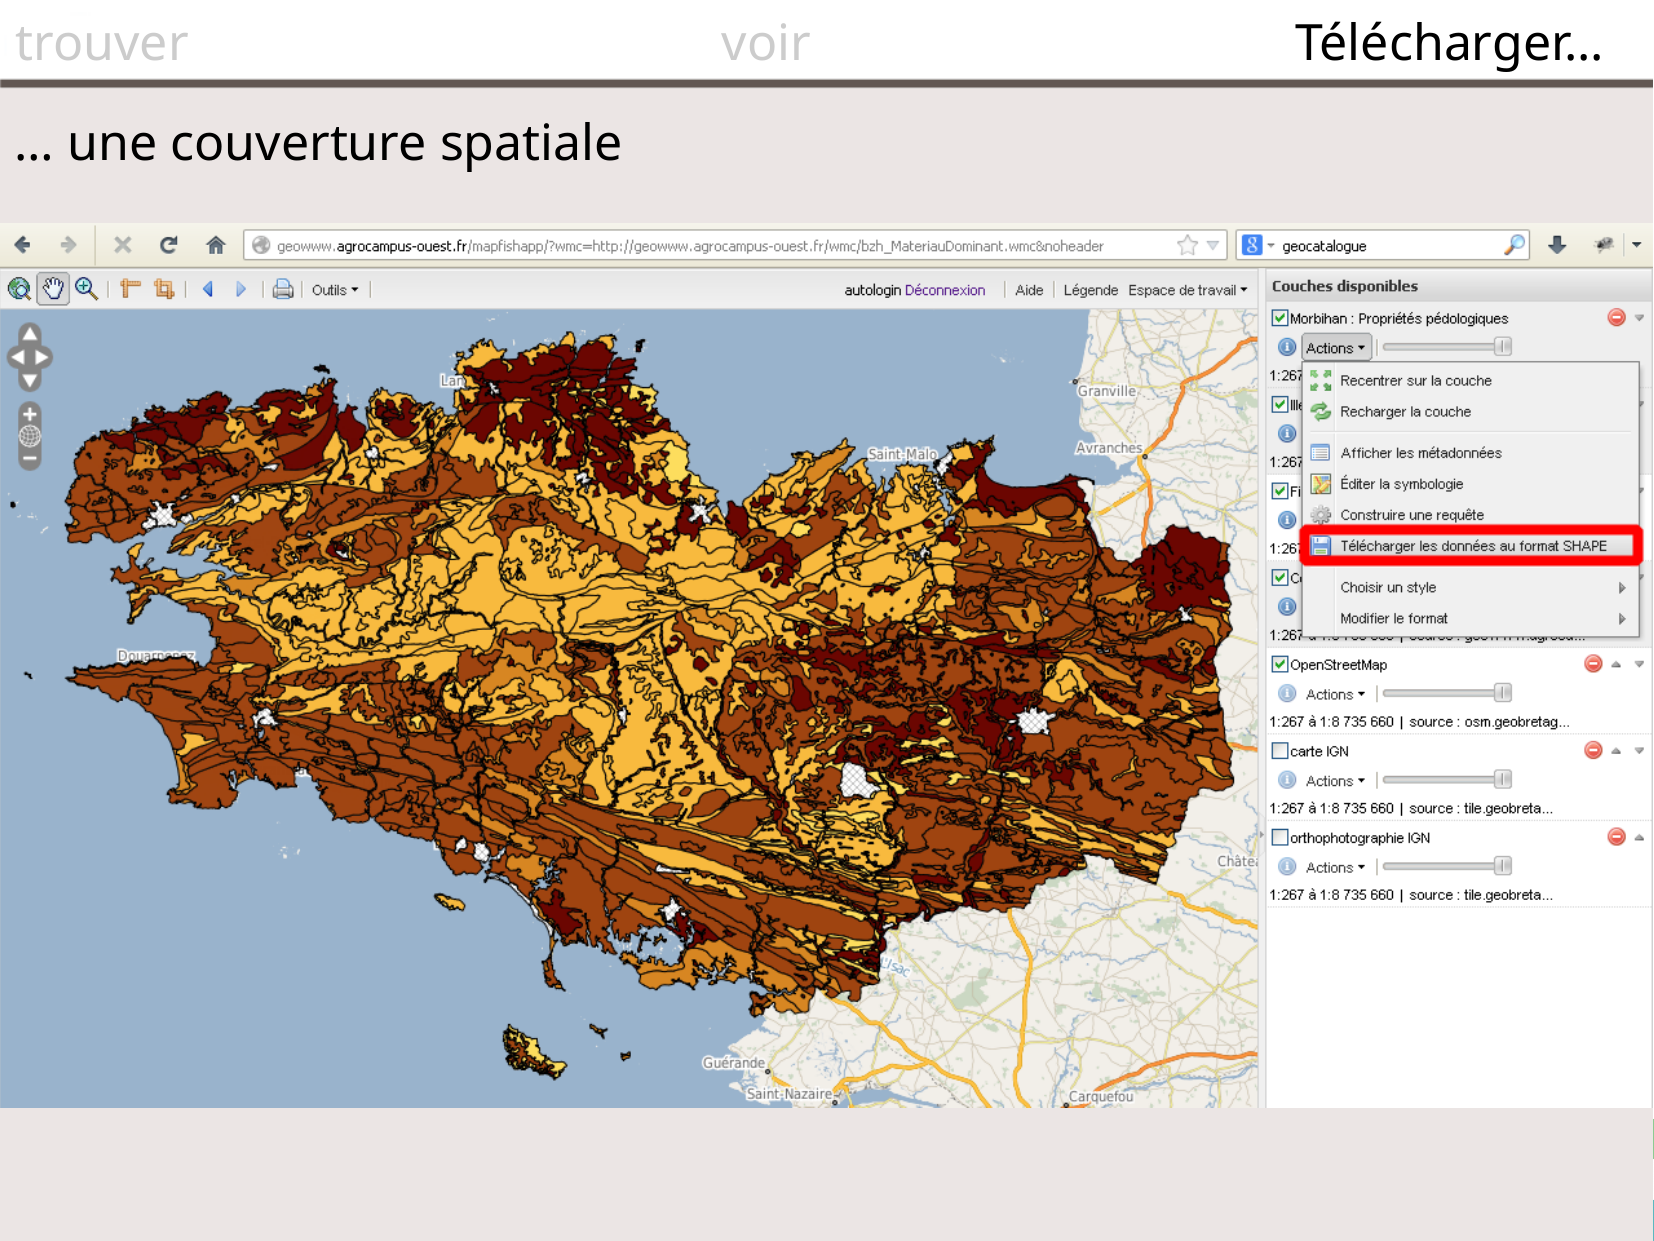

trouver
voir
Télécharger...
… une couverture spatiale